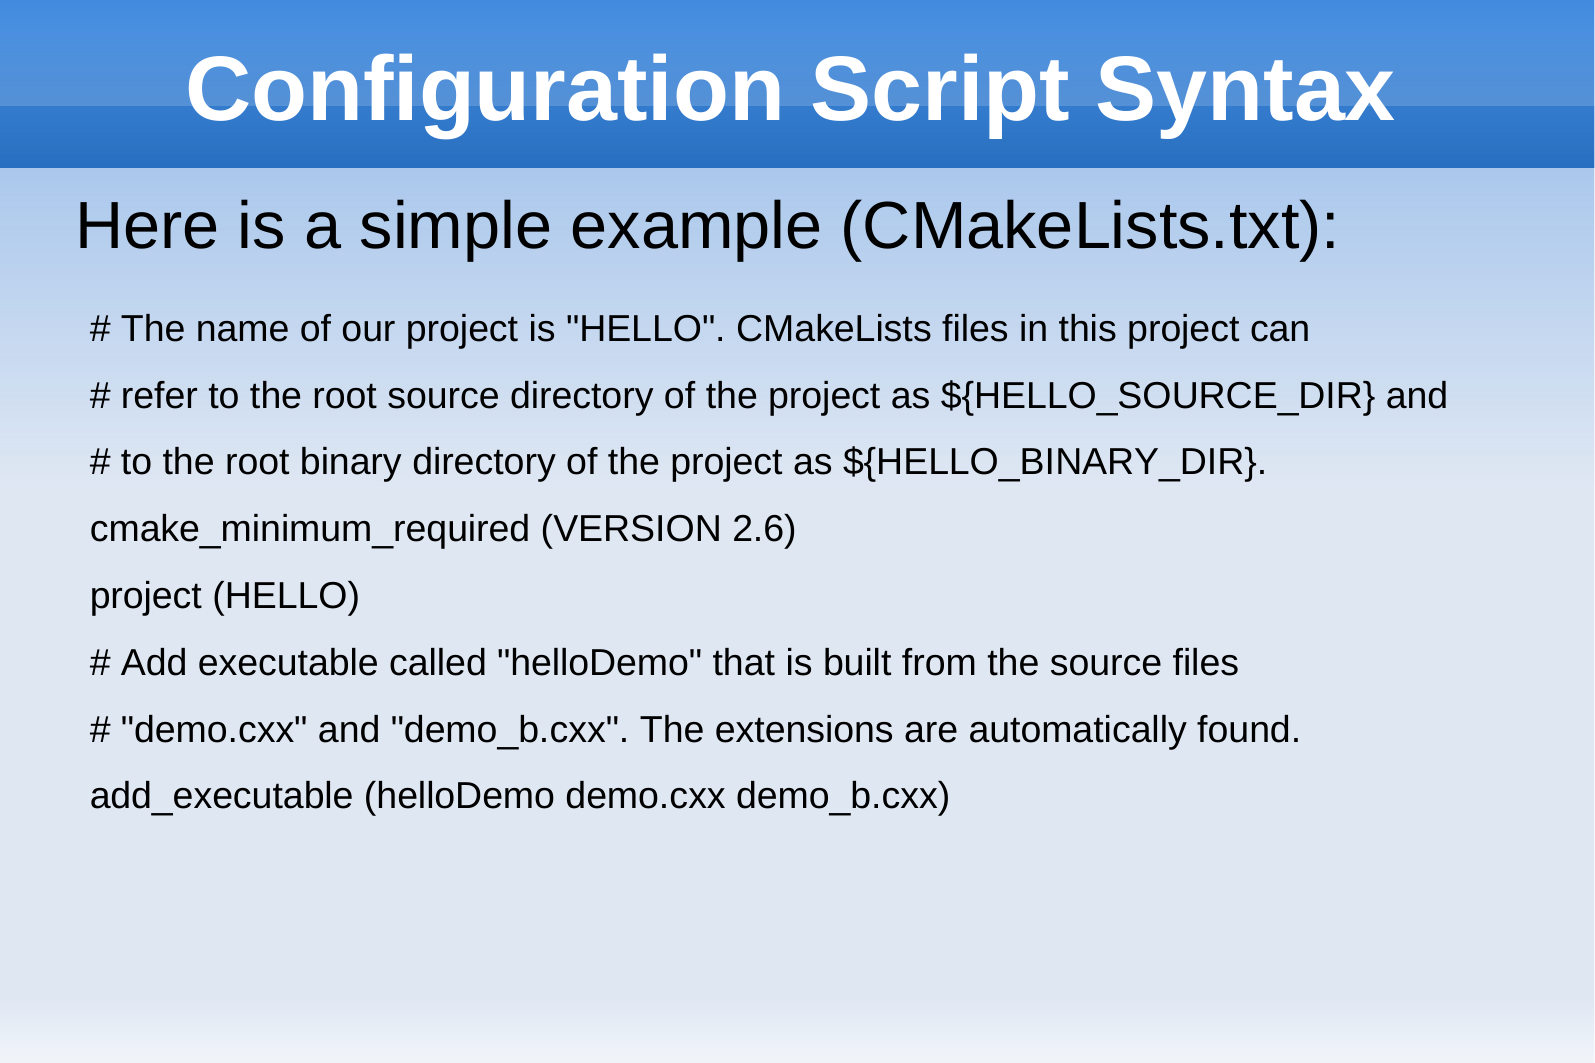

# Configuration Script Syntax
Here is a simple example (CMakeLists.txt):
# The name of our project is "HELLO". CMakeLists files in this project can
# refer to the root source directory of the project as ${HELLO_SOURCE_DIR} and
# to the root binary directory of the project as ${HELLO_BINARY_DIR}.
cmake_minimum_required (VERSION 2.6)
project (HELLO)
# Add executable called "helloDemo" that is built from the source files
# "demo.cxx" and "demo_b.cxx". The extensions are automatically found.
add_executable (helloDemo demo.cxx demo_b.cxx)